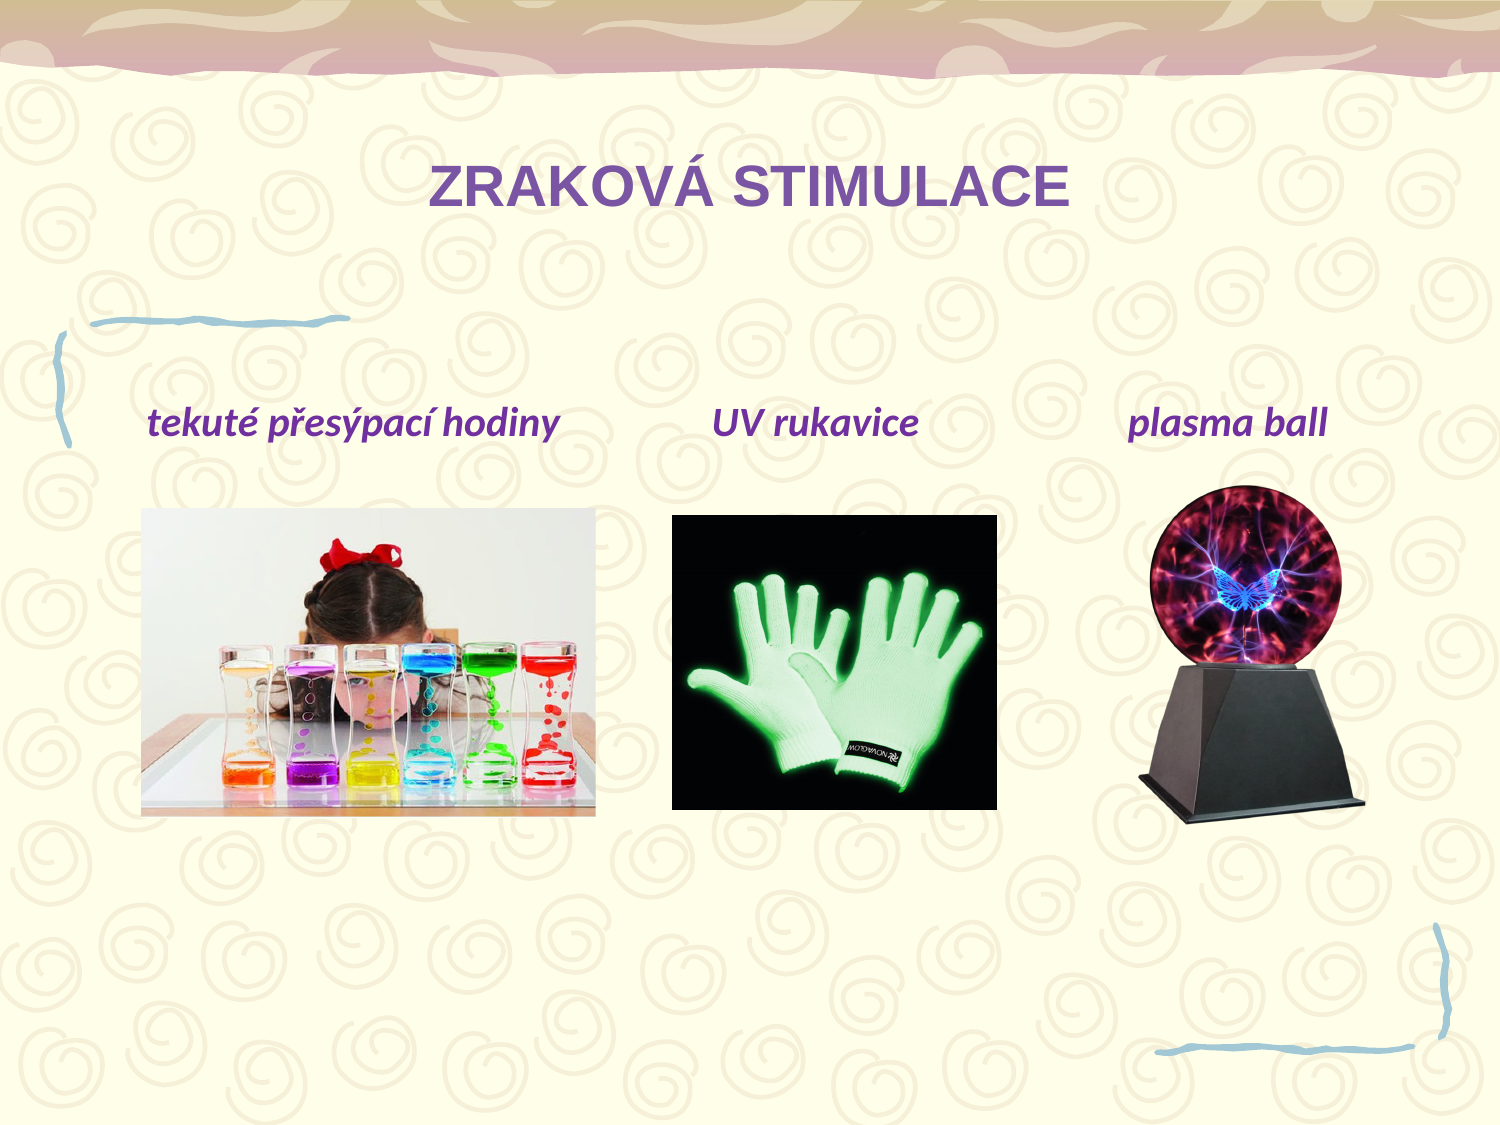

# ZRAKOVÁ STIMULACE
 tekuté přesýpací hodiny UV rukavice plasma ball